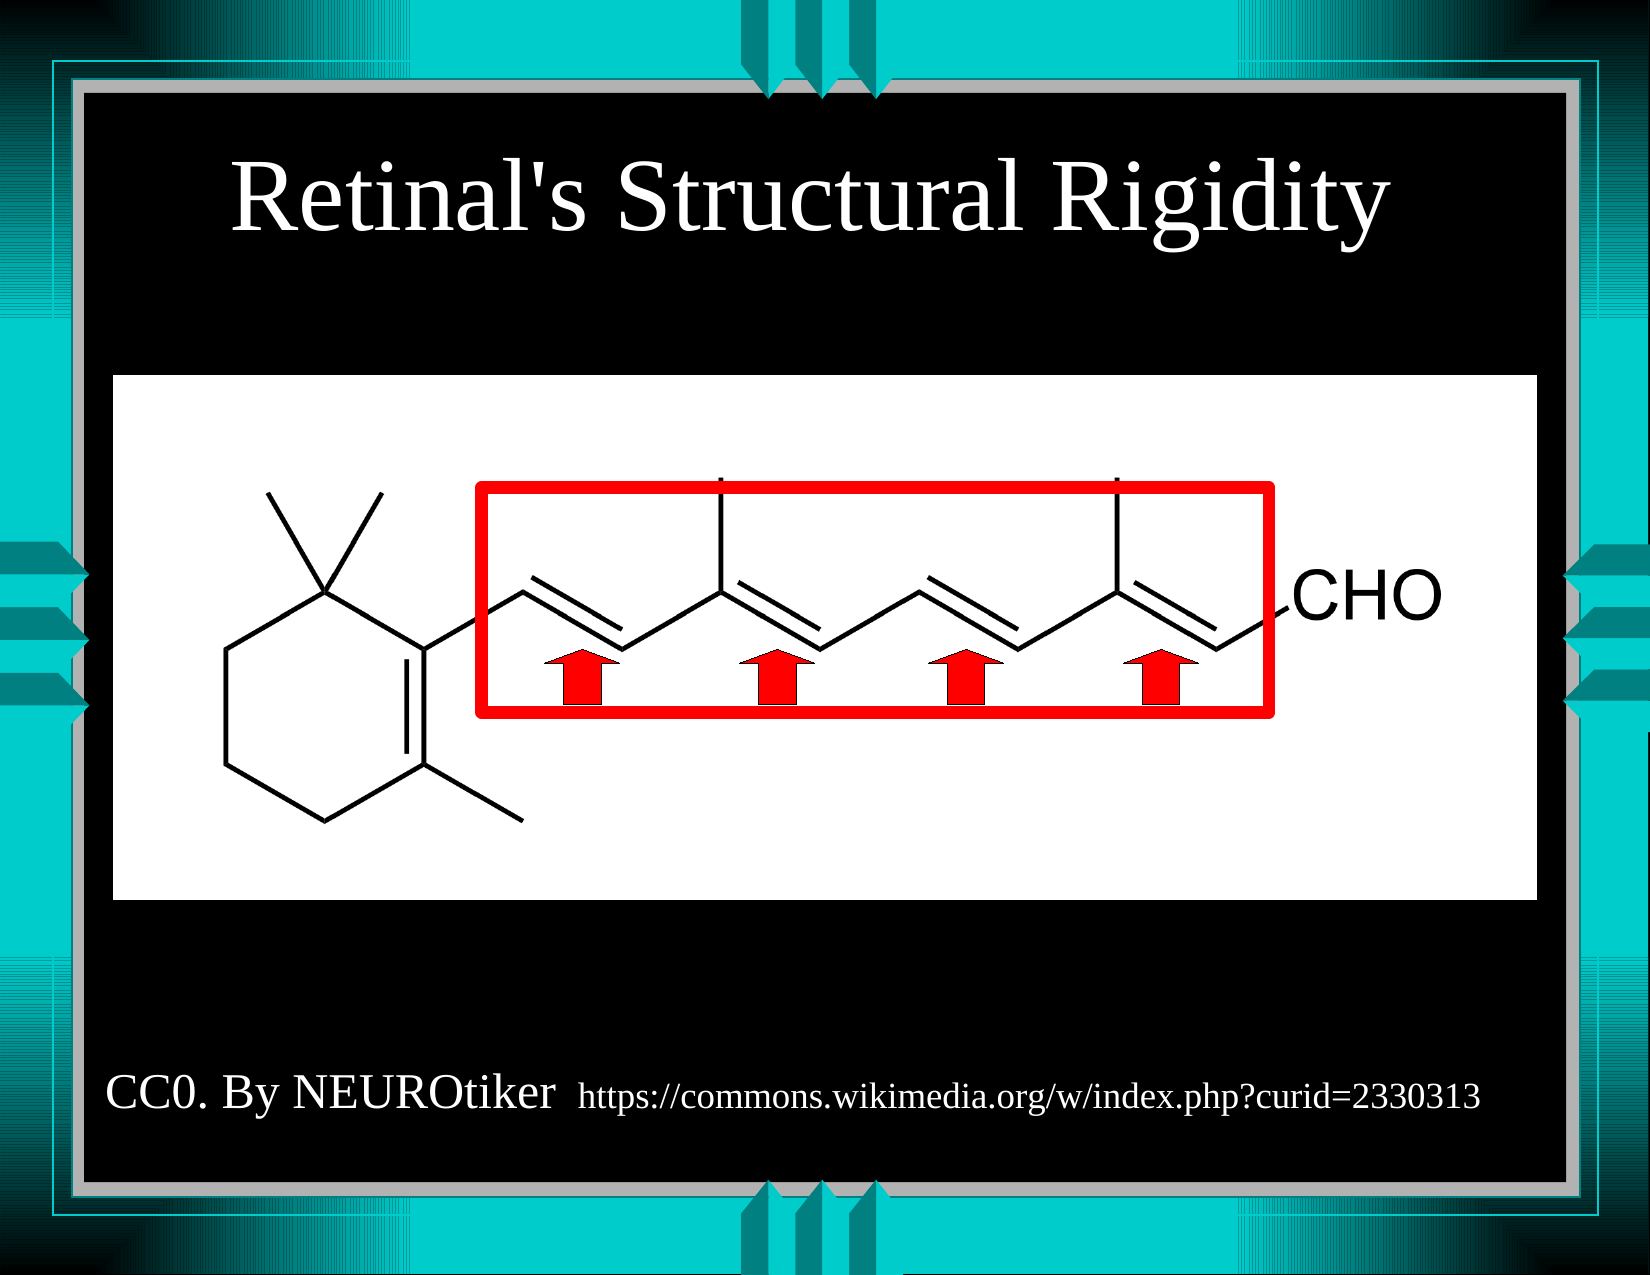

# Retinal's Structural Rigidity
CC0. By NEUROtiker https://commons.wikimedia.org/w/index.php?curid=2330313